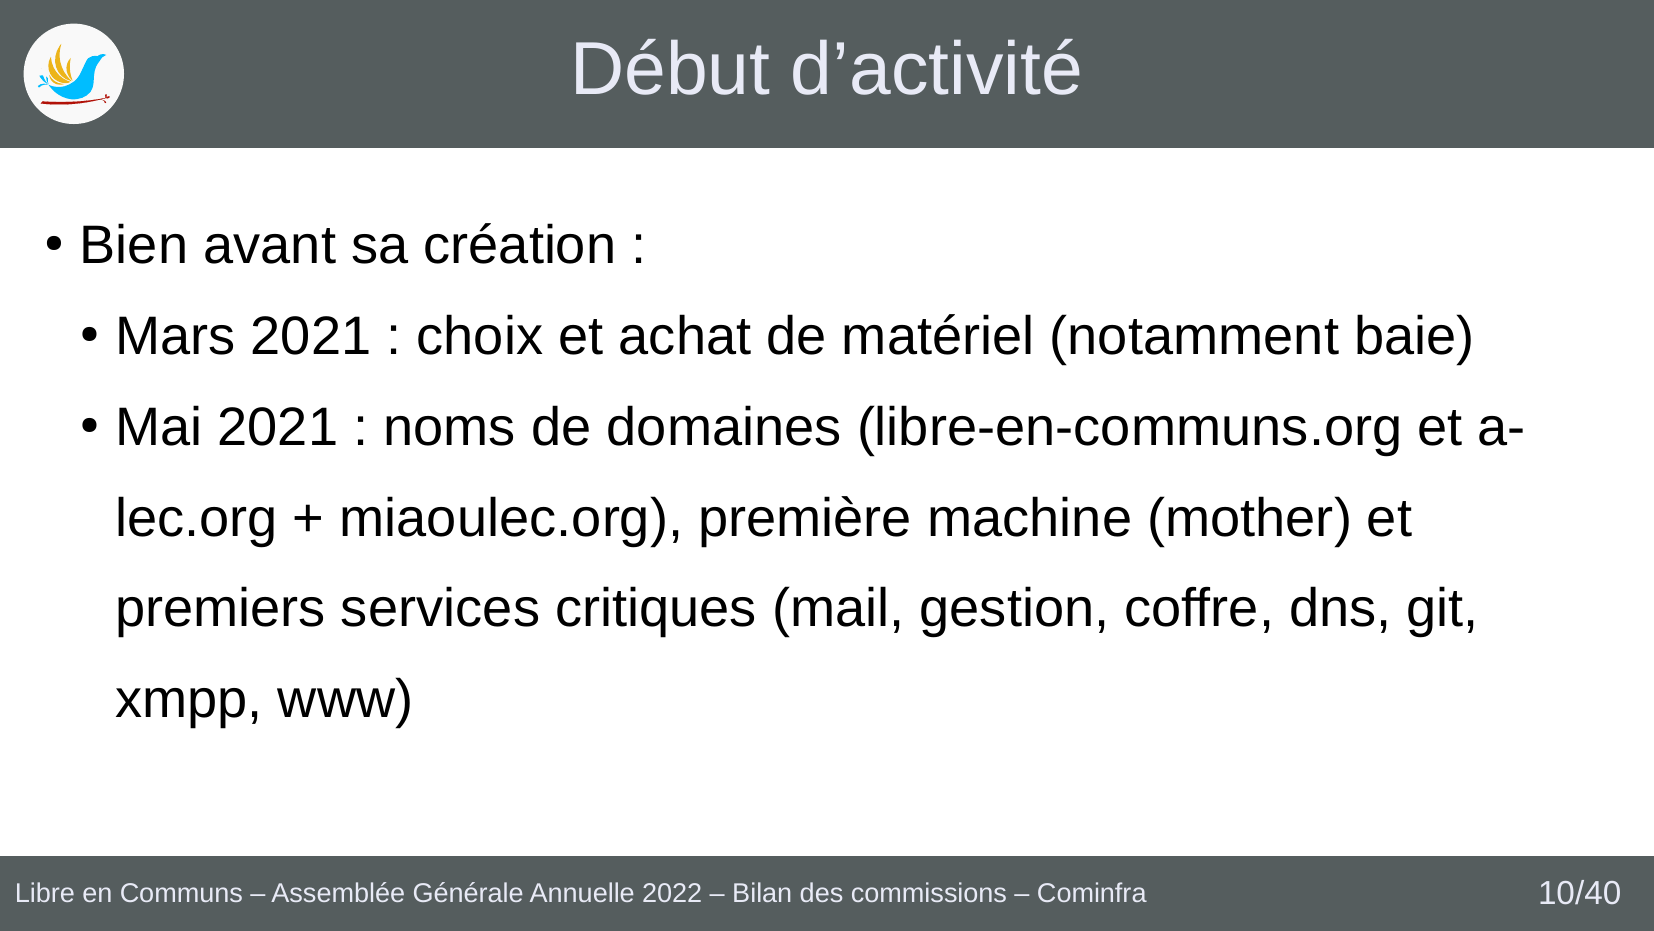

Début d’activité
Bien avant sa création :
Mars 2021 : choix et achat de matériel (notamment baie)
Mai 2021 : noms de domaines (libre-en-communs.org et a-lec.org + miaoulec.org), première machine (mother) et premiers services critiques (mail, gestion, coffre, dns, git, xmpp, www)
Libre en Communs – Assemblée Générale Annuelle 2022 – Bilan des commissions – Cominfra